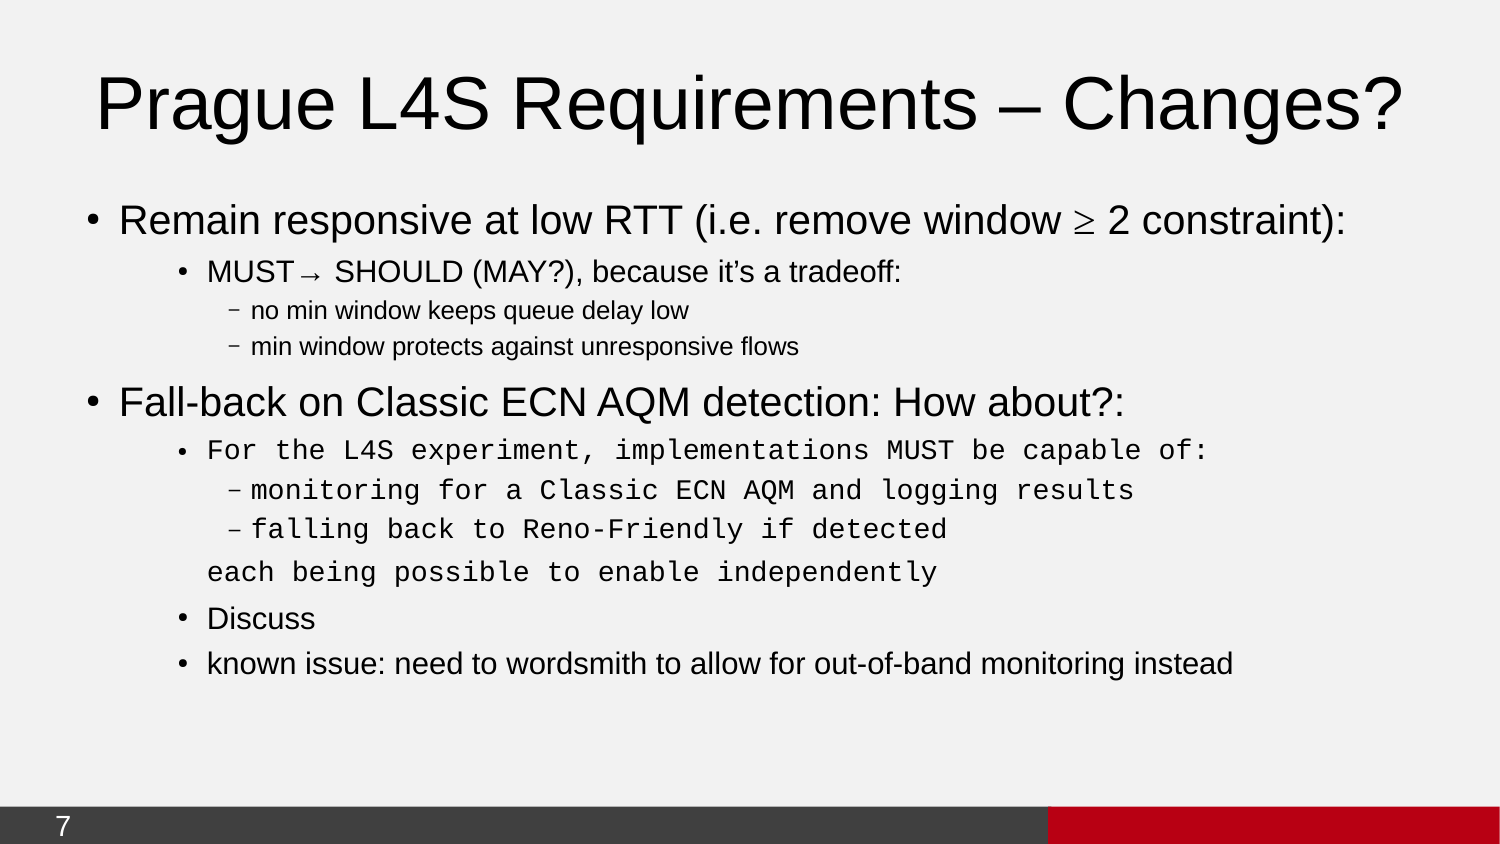

# Prague L4S Requirements – Changes?
Remain responsive at low RTT (i.e. remove window ≥ 2 constraint):
MUST→ SHOULD (MAY?), because it’s a tradeoff:
no min window keeps queue delay low
min window protects against unresponsive flows
Fall-back on Classic ECN AQM detection: How about?:
For the L4S experiment, implementations MUST be capable of:
monitoring for a Classic ECN AQM and logging results
falling back to Reno-Friendly if detected
each being possible to enable independently
Discuss
known issue: need to wordsmith to allow for out-of-band monitoring instead
7